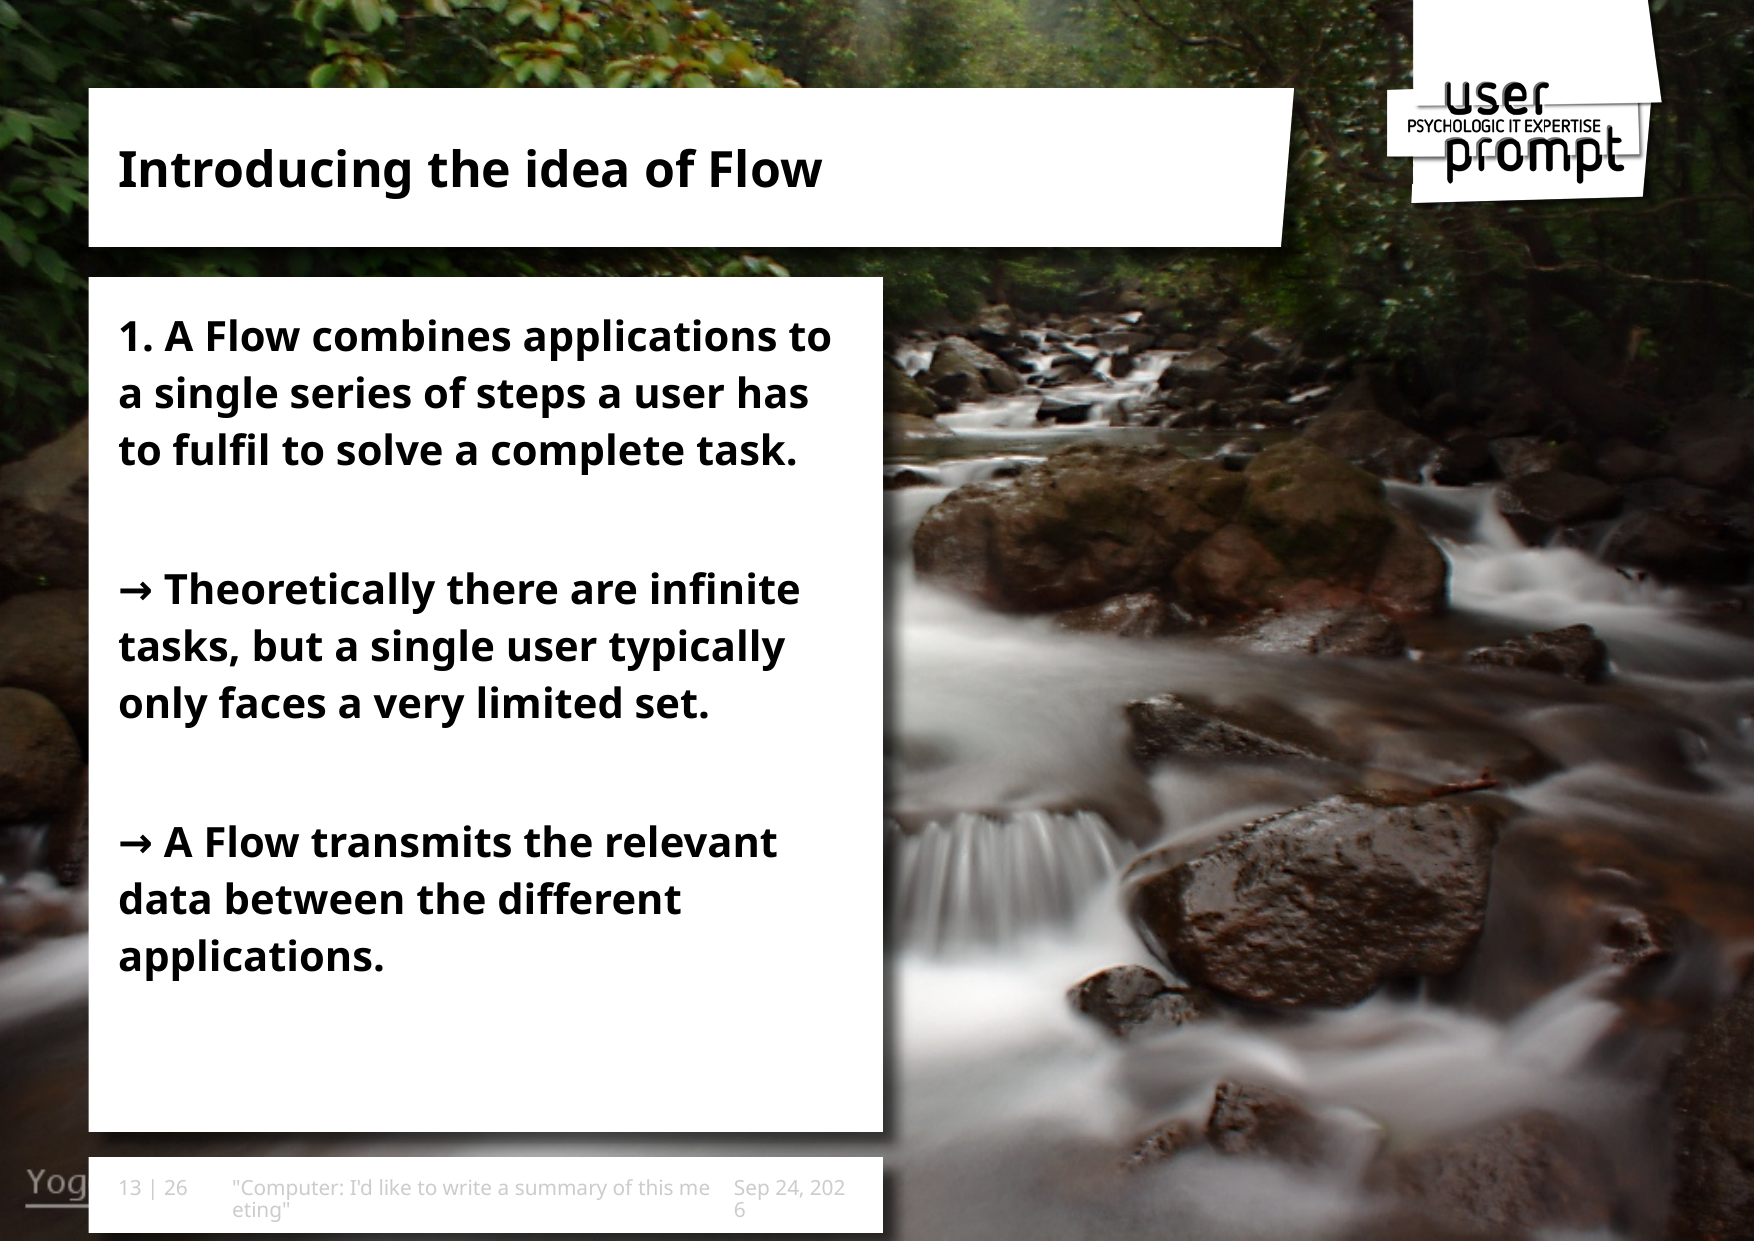

# Introducing the idea of Flow
1. A Flow combines applications to a single series of steps a user has to fulfil to solve a complete task.
→ Theoretically there are infinite tasks, but a single user typically only faces a very limited set.
→ A Flow transmits the relevant data between the different applications.
13
"Computer: I'd like to write a summary of this meeting"